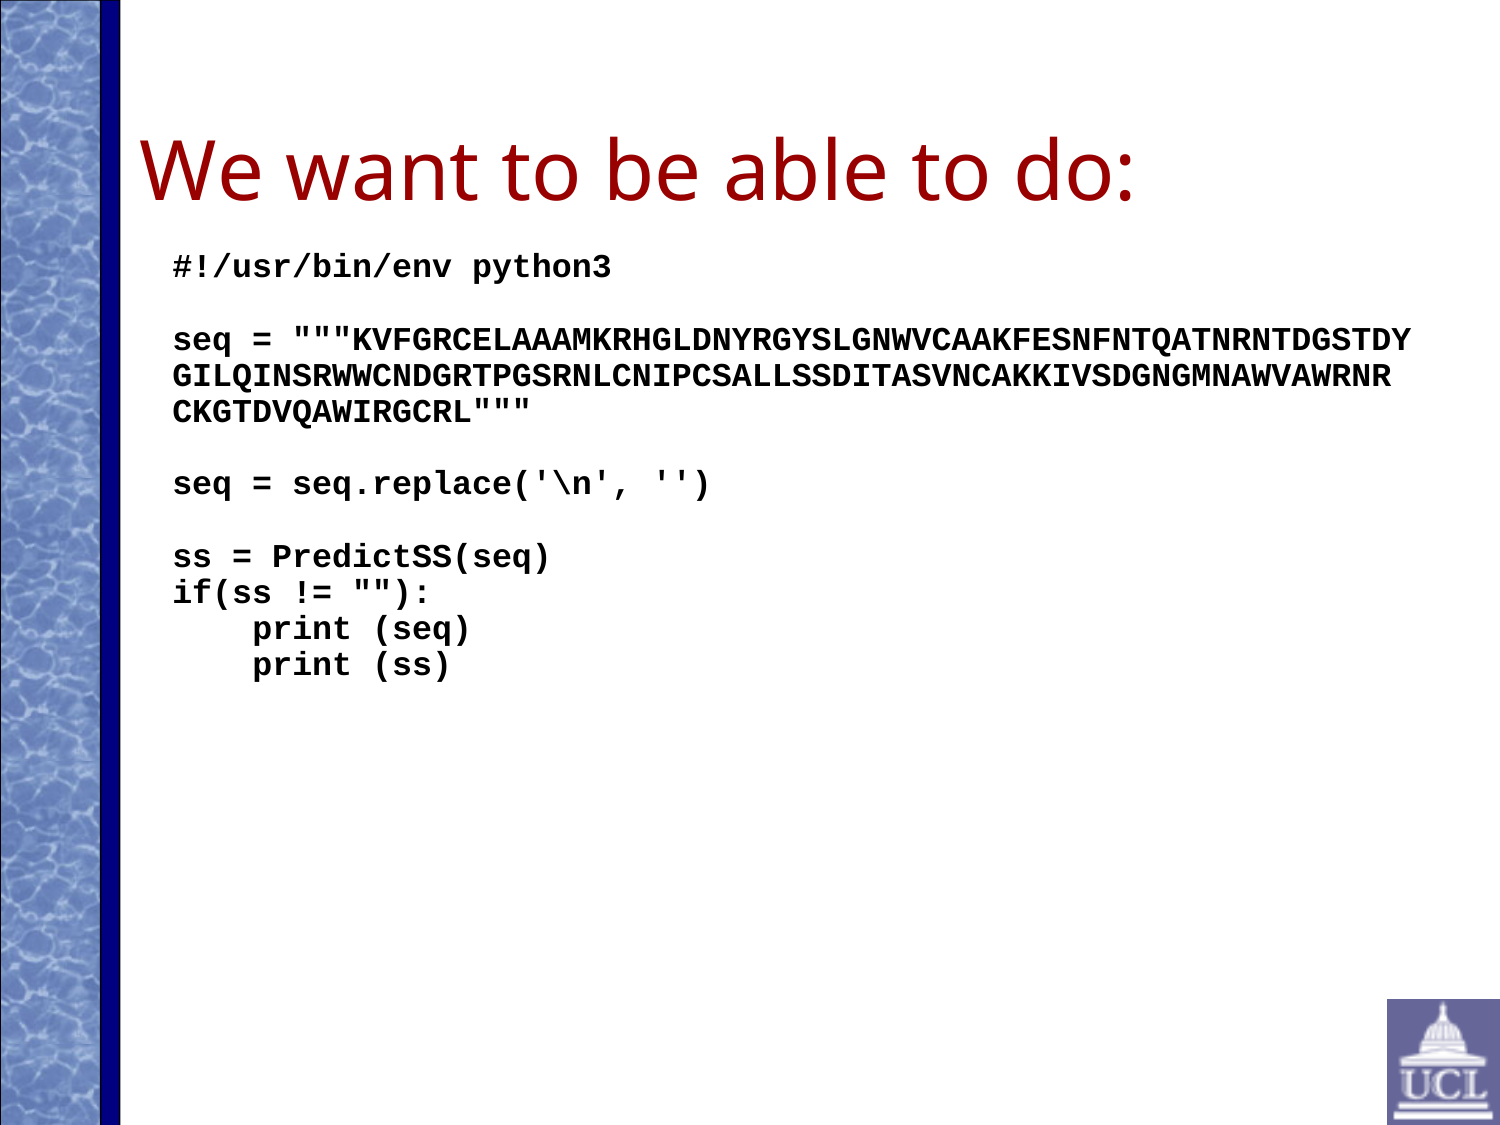

# We want to be able to do:
#!/usr/bin/env python3
seq = """KVFGRCELAAAMKRHGLDNYRGYSLGNWVCAAKFESNFNTQATNRNTDGSTDY
GILQINSRWWCNDGRTPGSRNLCNIPCSALLSSDITASVNCAKKIVSDGNGMNAWVAWRNR
CKGTDVQAWIRGCRL"""
seq = seq.replace('\n', '')
ss = PredictSS(seq)
if(ss != ""):
 print (seq)
 print (ss)